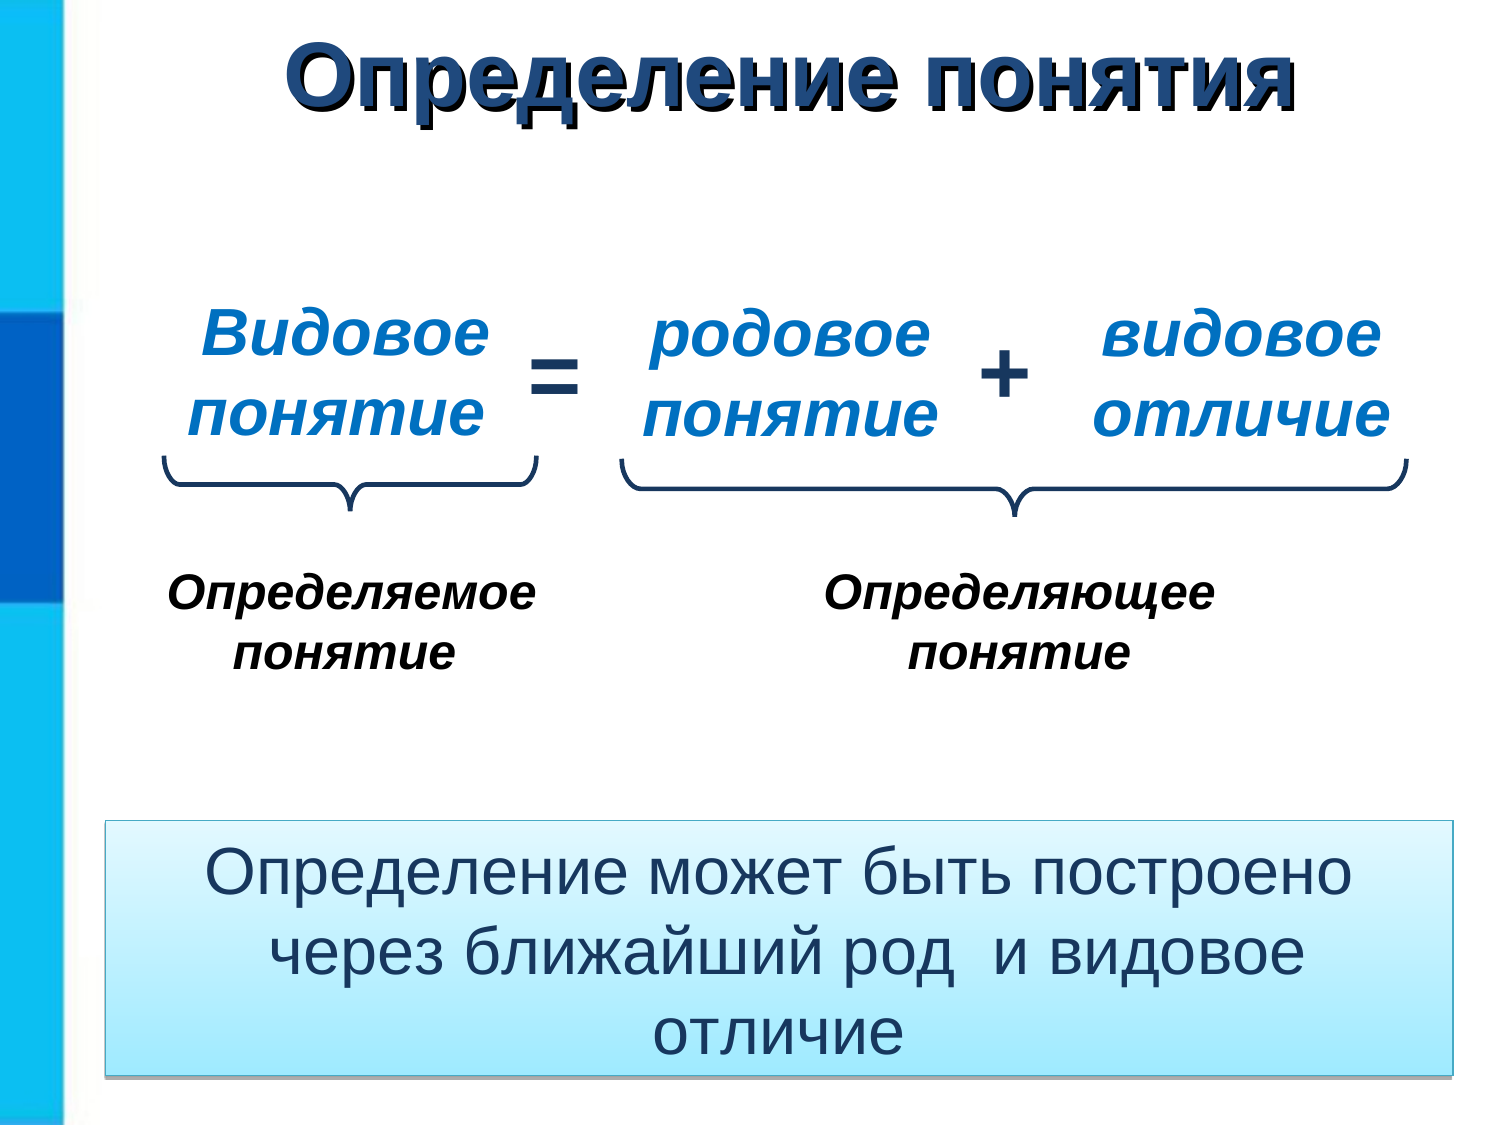

# Определение понятия
Видовое понятие
родовое понятие
видовое отличие
+
=
Определяемое понятие
Определяющее понятие
Определение может быть построено
 через ближайший род и видовое отличие